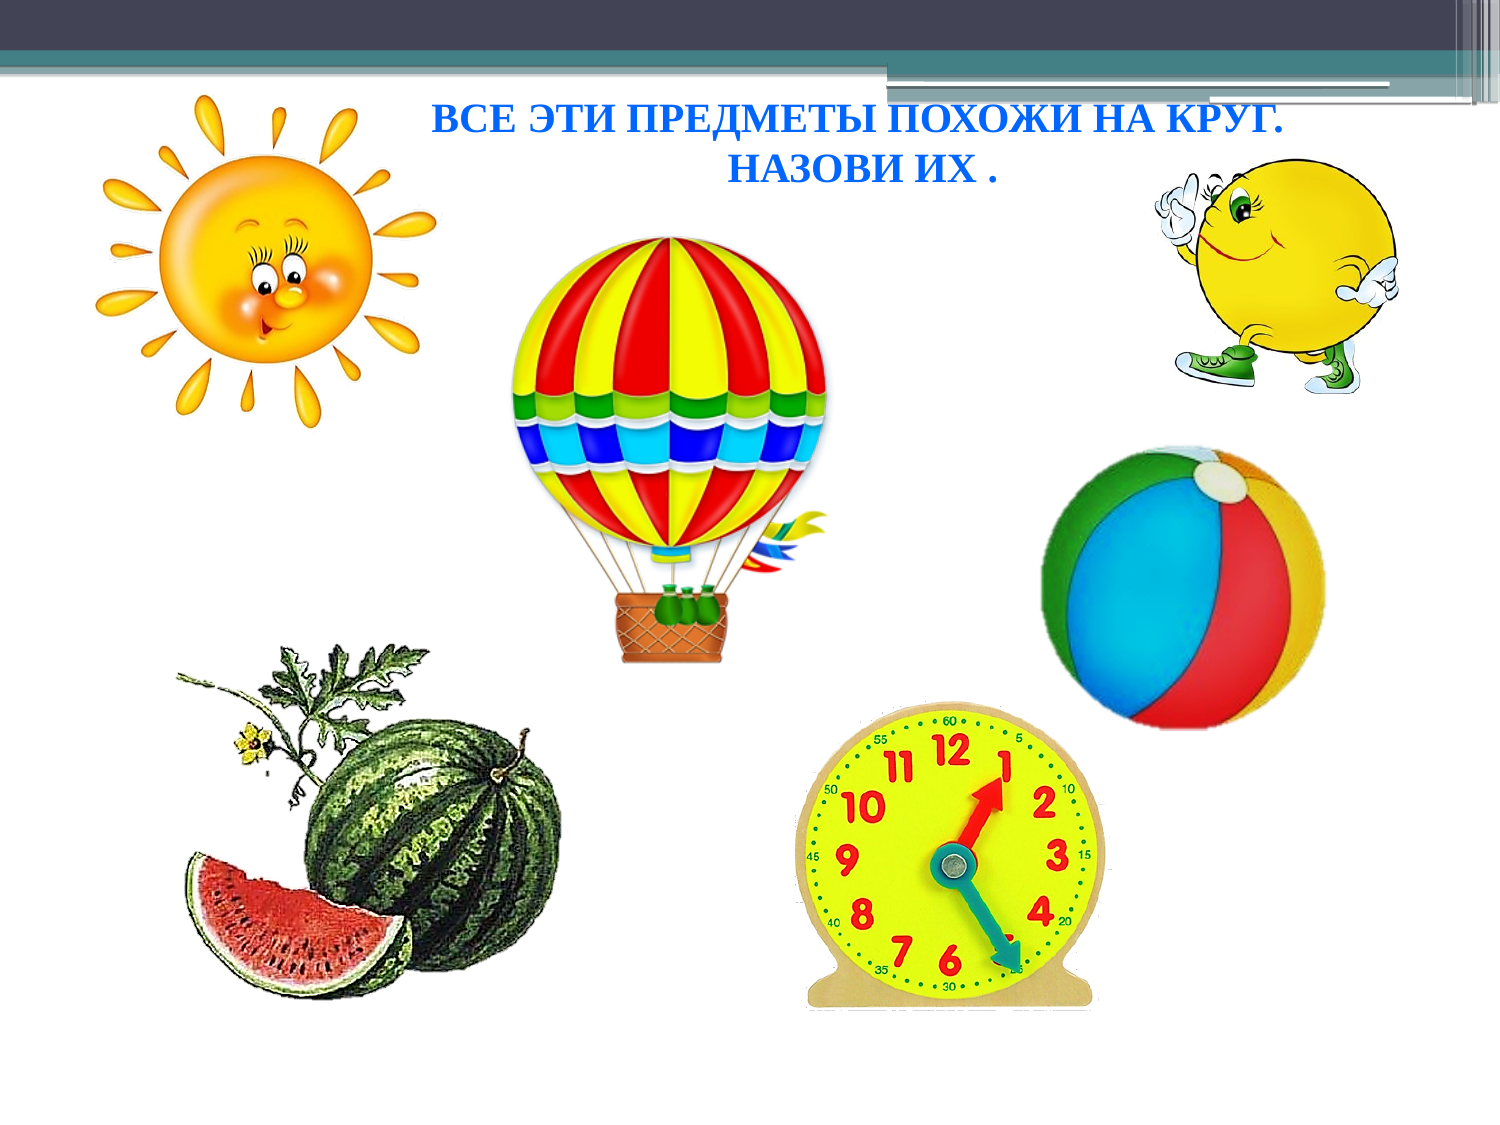

ВСЕ ЭТИ ПРЕДМЕТЫ ПОХОЖИ НА КРУГ.
НАЗОВИ ИХ .